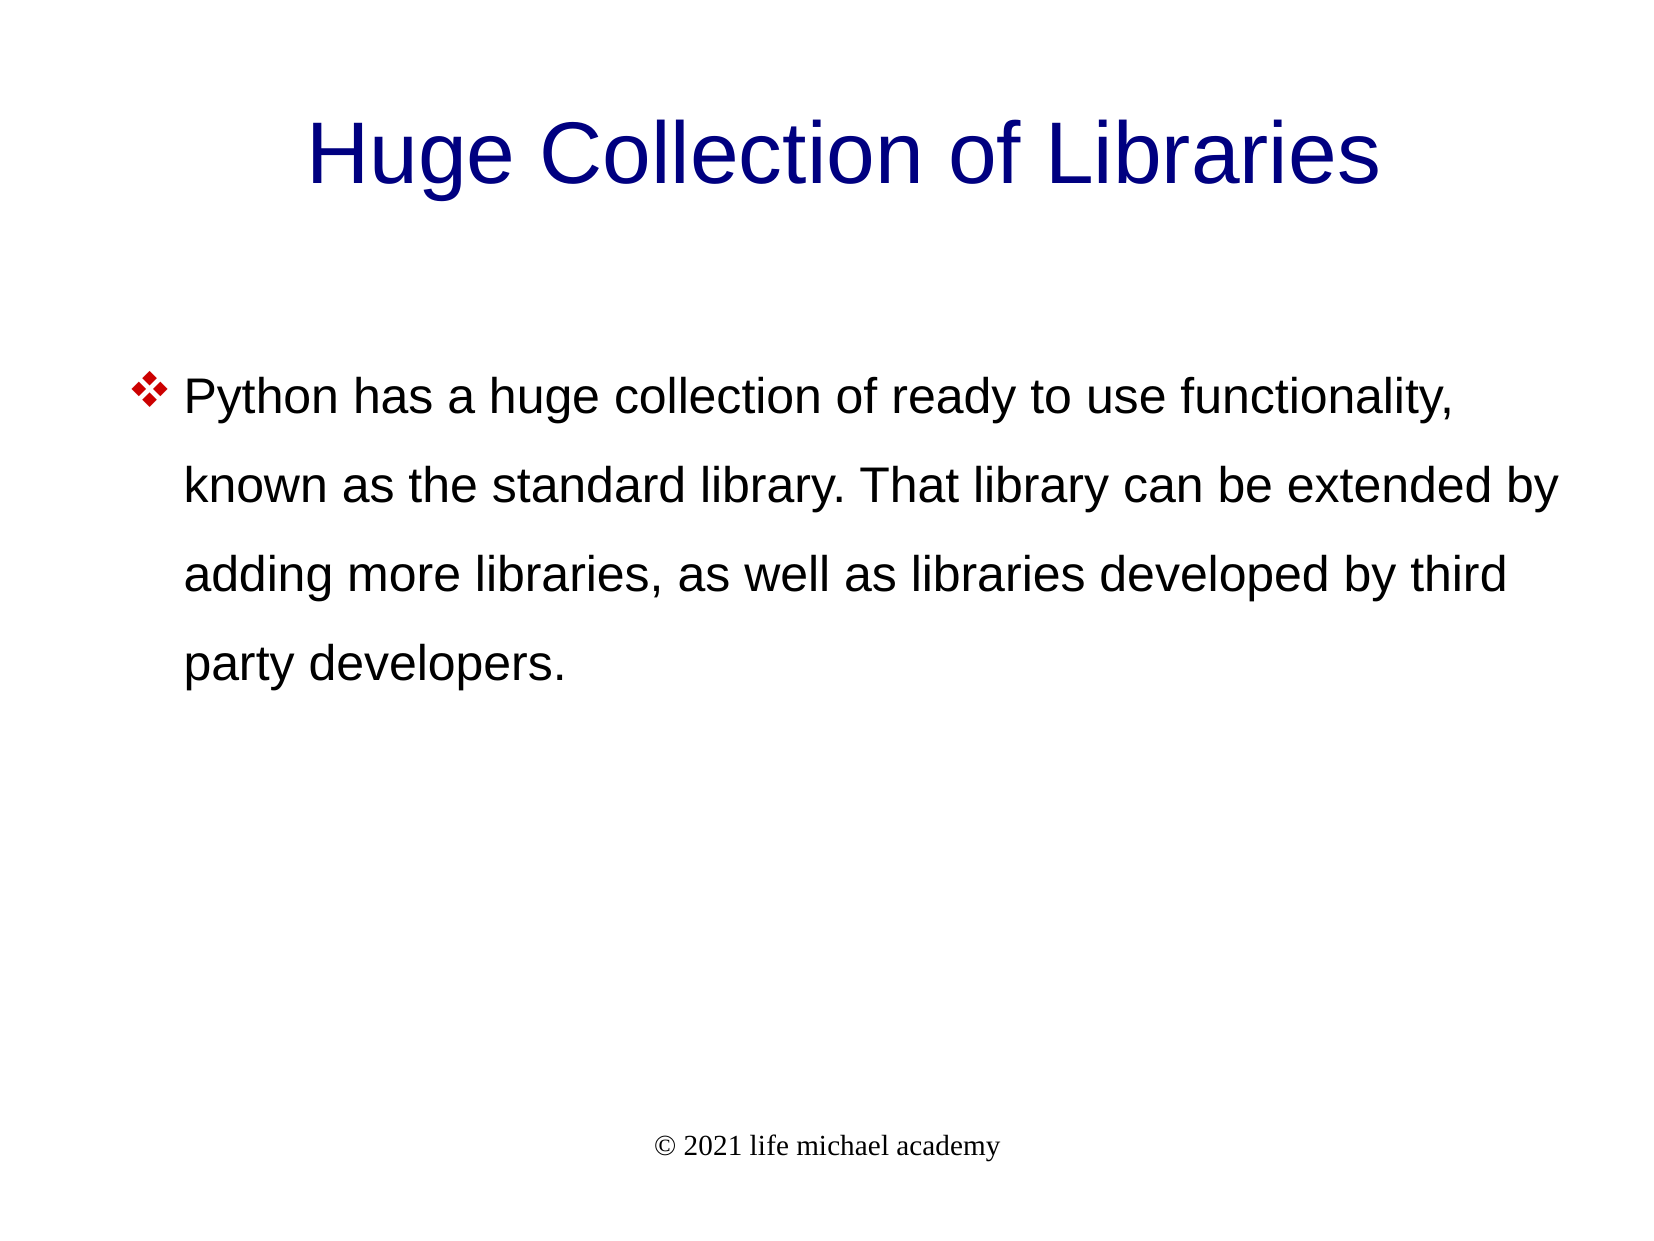

# Huge Collection of Libraries
Python has a huge collection of ready to use functionality, known as the standard library. That library can be extended by adding more libraries, as well as libraries developed by third party developers.
© 2021 life michael academy